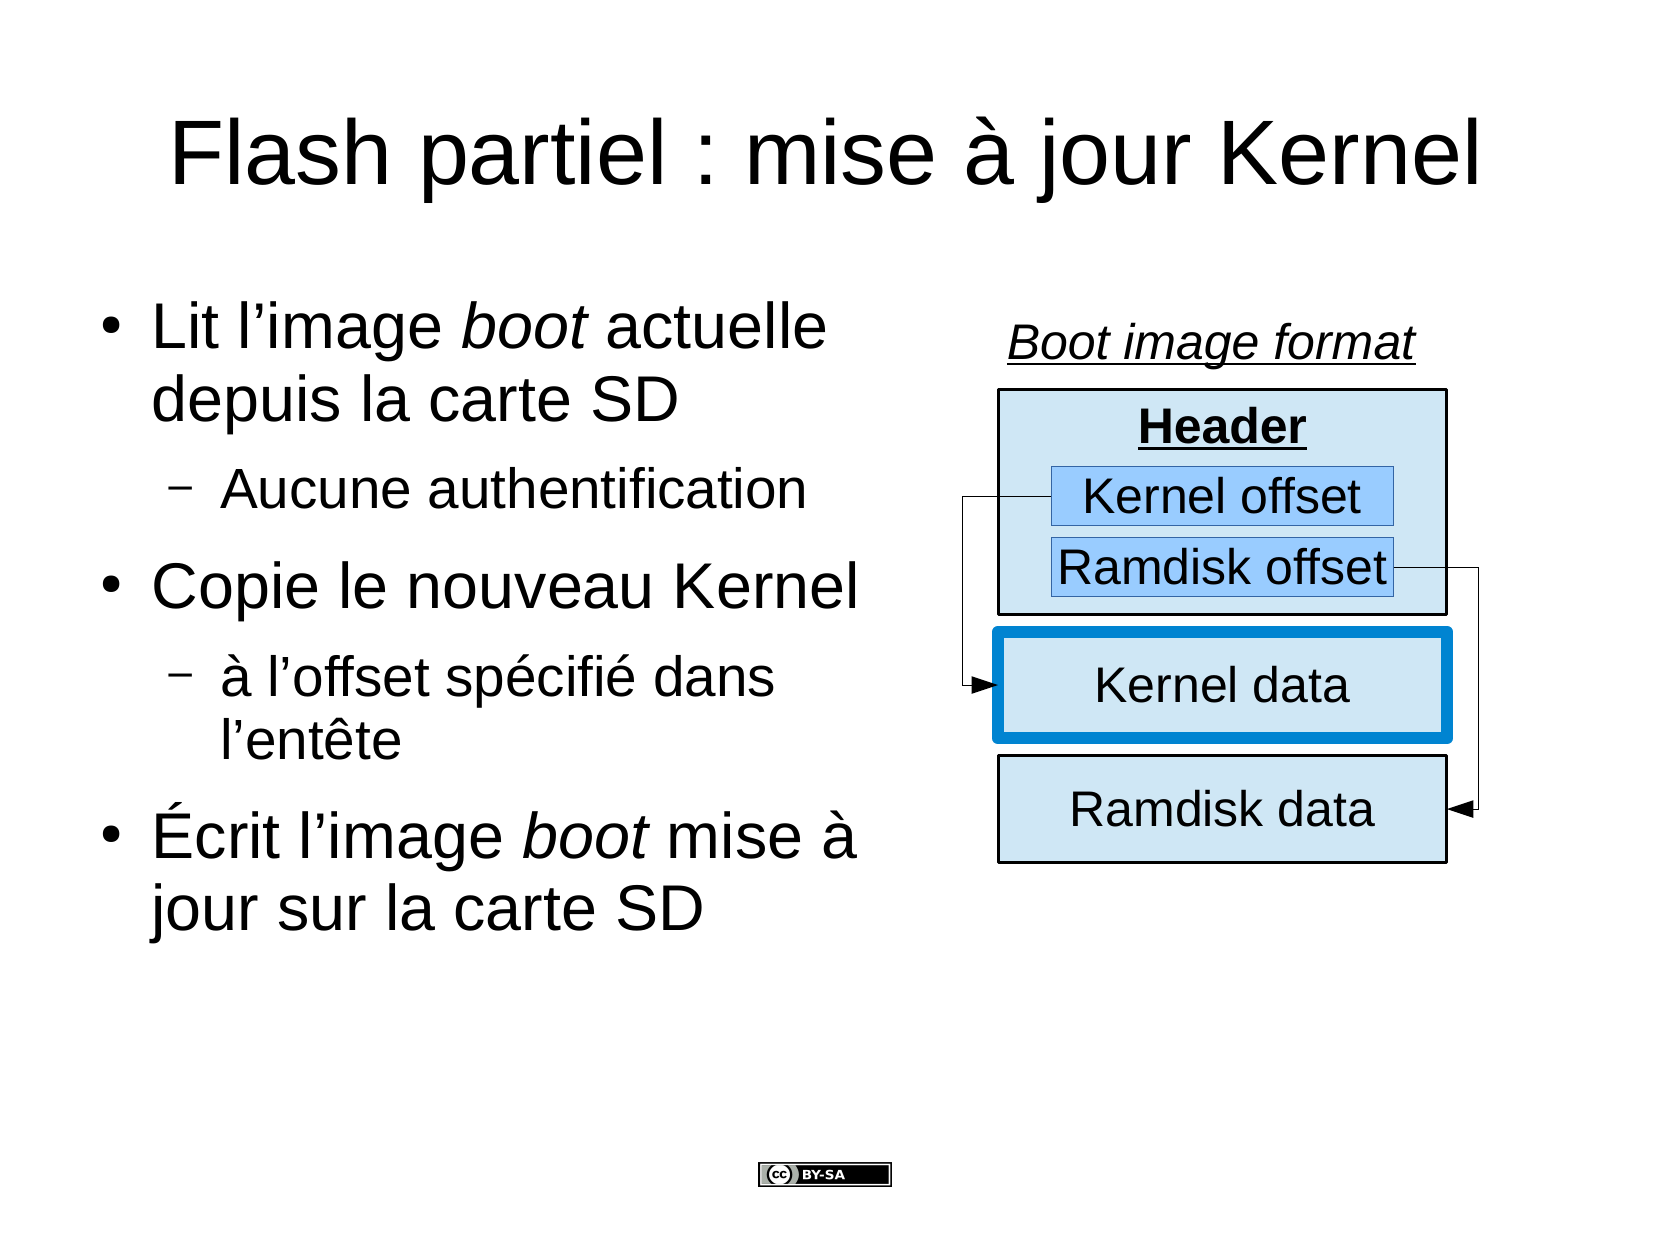

# Flash partiel : mise à jour Kernel
Lit l’image boot actuelle depuis la carte SD
Aucune authentification
Copie le nouveau Kernel
à l’offset spécifié dans l’entête
Écrit l’image boot mise à jour sur la carte SD
Boot image format
Header
Kernel offset
Ramdisk offset
Kernel data
Ramdisk data